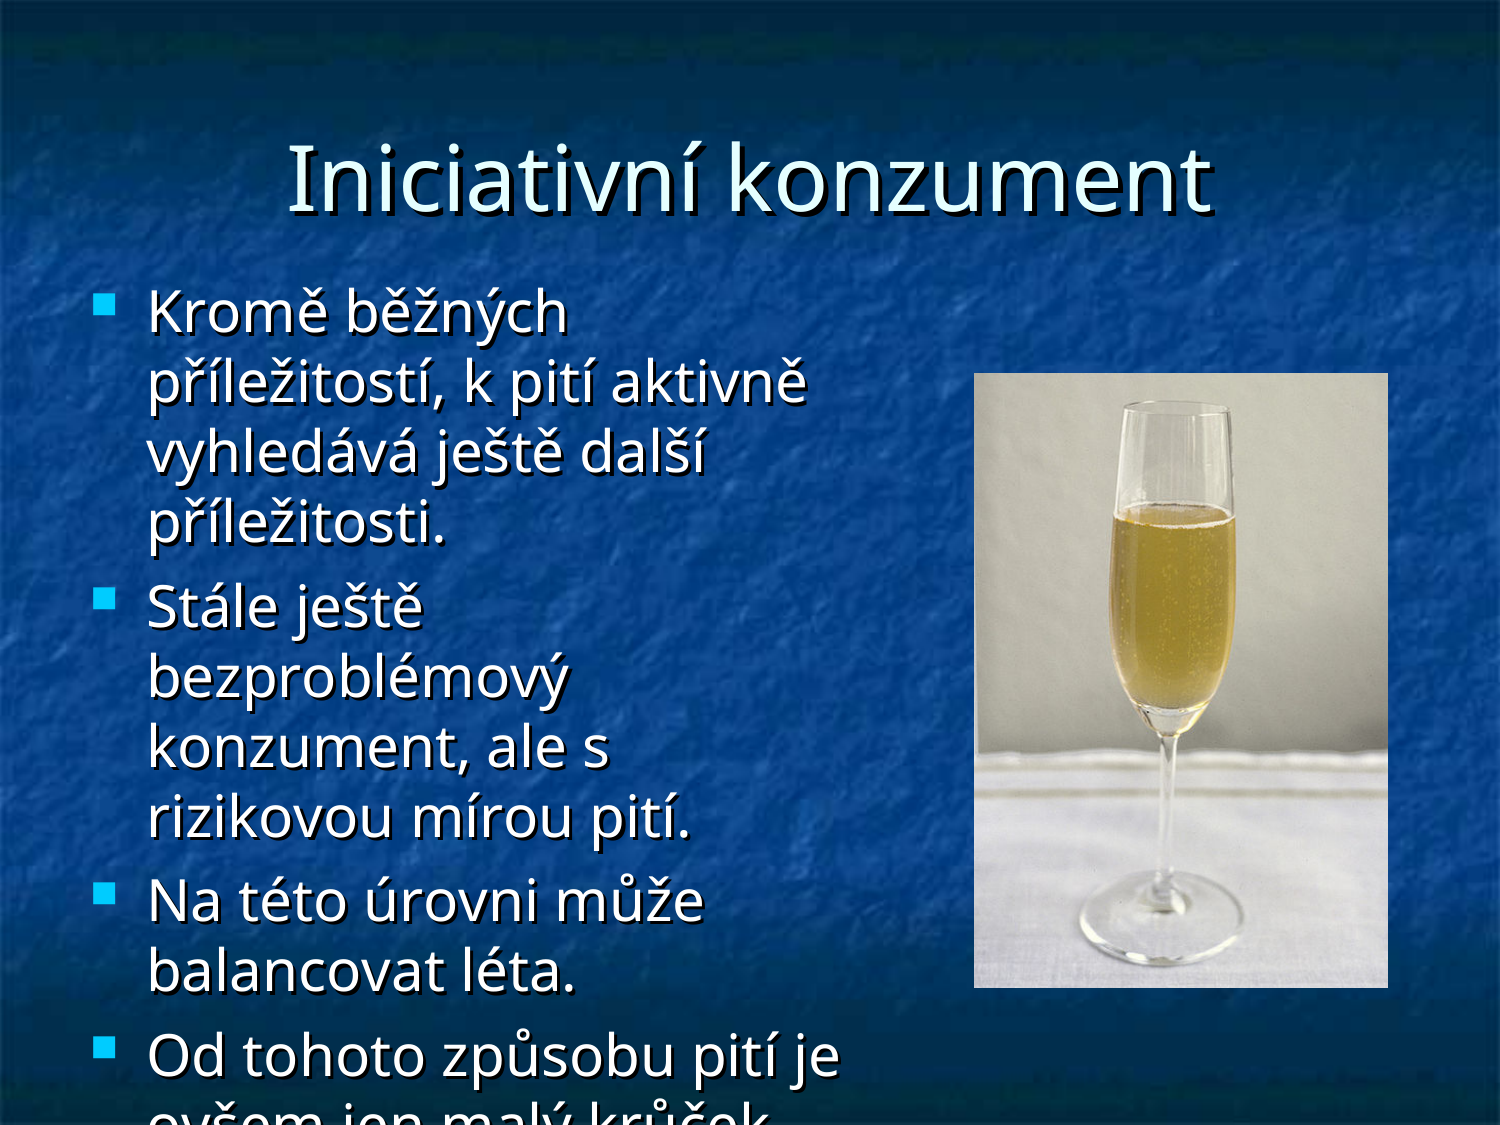

# Iniciativní konzument
Kromě běžných příležitostí, k pití aktivně vyhledává ještě další příležitosti.
Stále ještě bezproblémový konzument, ale s rizikovou mírou pití.
Na této úrovni může balancovat léta.
Od tohoto způsobu pití je ovšem jen malý krůček k alkoholismu.